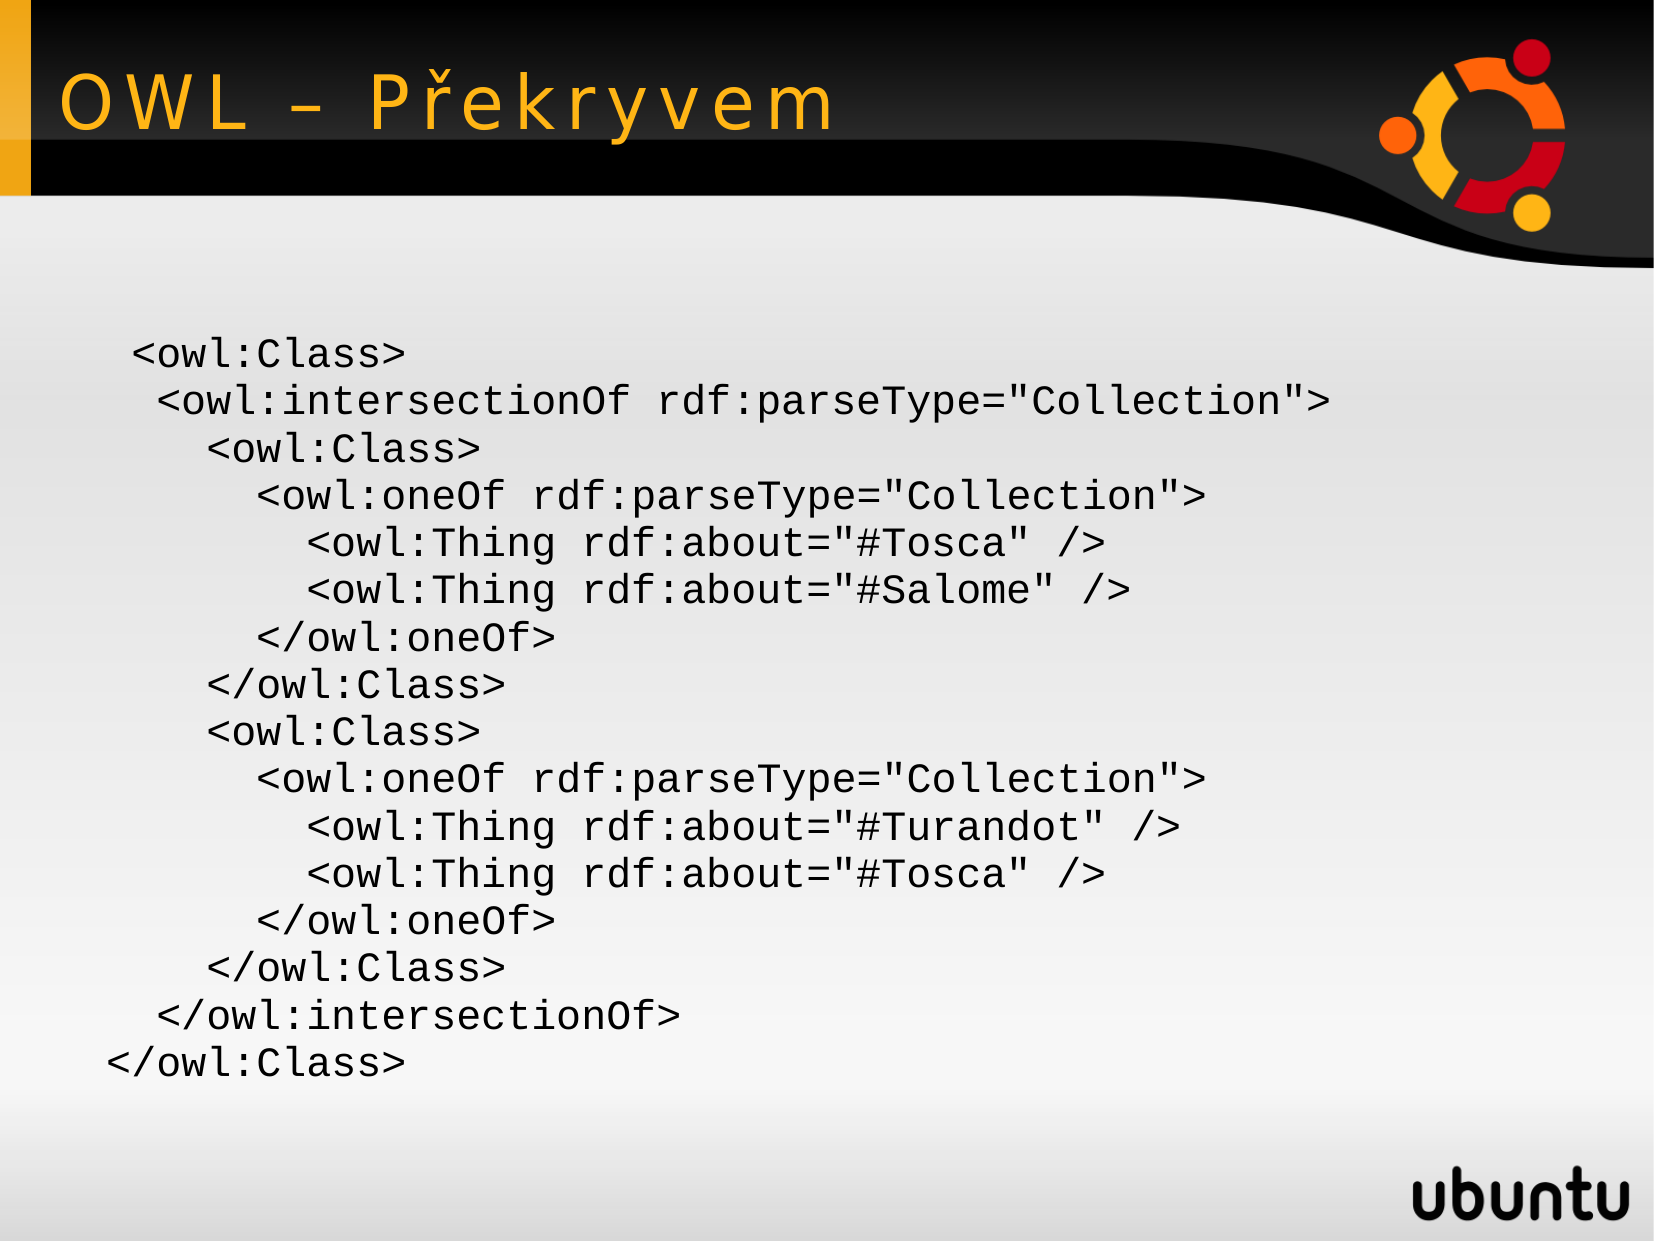

# OWL – Překryvem
 <owl:Class>
 <owl:intersectionOf rdf:parseType="Collection">
 <owl:Class>
 <owl:oneOf rdf:parseType="Collection">
 <owl:Thing rdf:about="#Tosca" />
 <owl:Thing rdf:about="#Salome" />
 </owl:oneOf>
 </owl:Class>
 <owl:Class>
 <owl:oneOf rdf:parseType="Collection">
 <owl:Thing rdf:about="#Turandot" />
 <owl:Thing rdf:about="#Tosca" />
 </owl:oneOf>
 </owl:Class>
 </owl:intersectionOf>
</owl:Class>